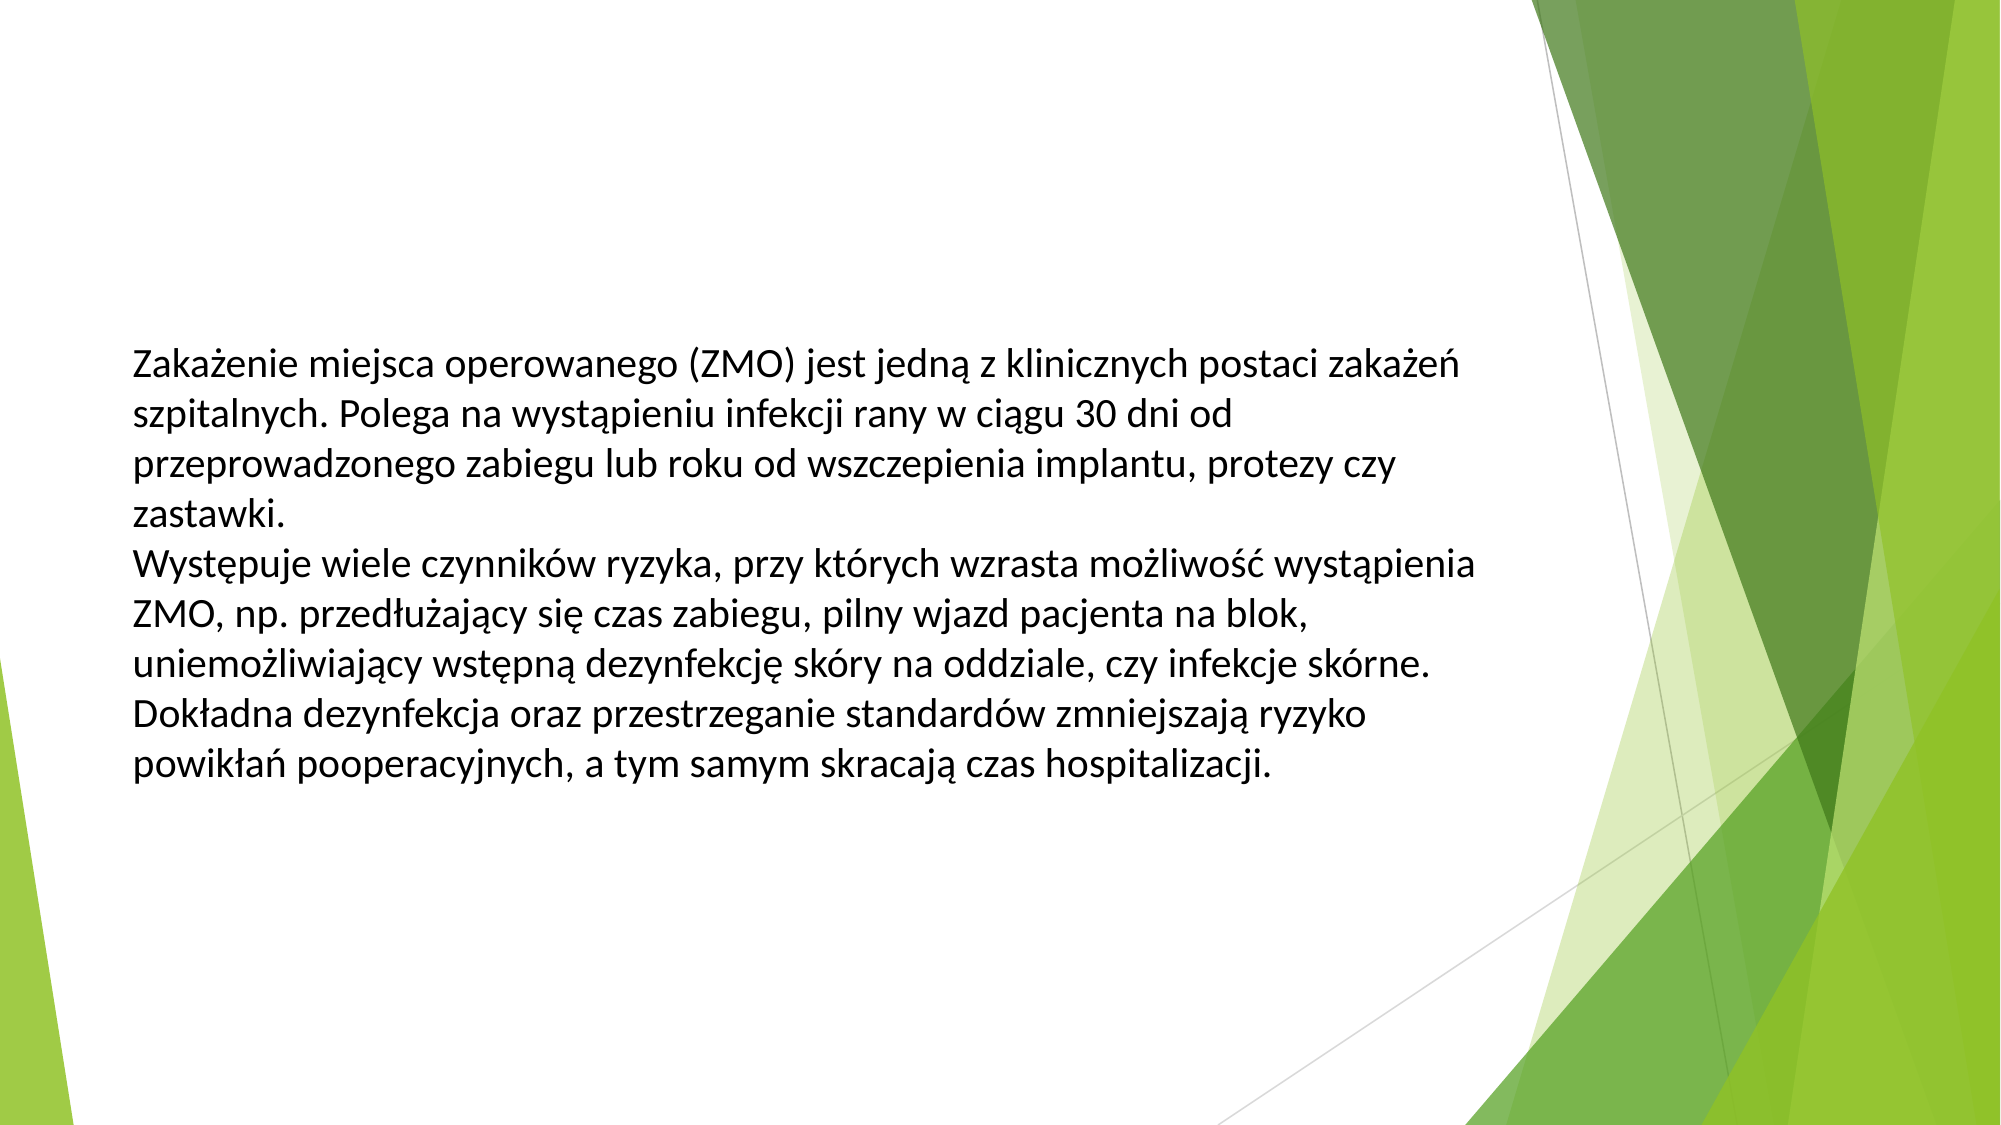

Zakażenie miejsca operowanego (ZMO) jest jedną z klinicznych postaci zakażeń szpitalnych. Polega na wystąpieniu infekcji rany w ciągu 30 dni od przeprowadzonego zabiegu lub roku od wszczepienia implantu, protezy czy zastawki.
Występuje wiele czynników ryzyka, przy których wzrasta możliwość wystąpienia ZMO, np. przedłużający się czas zabiegu, pilny wjazd pacjenta na blok, uniemożliwiający wstępną dezynfekcję skóry na oddziale, czy infekcje skórne. Dokładna dezynfekcja oraz przestrzeganie standardów zmniejszają ryzyko powikłań pooperacyjnych, a tym samym skracają czas hospitalizacji.